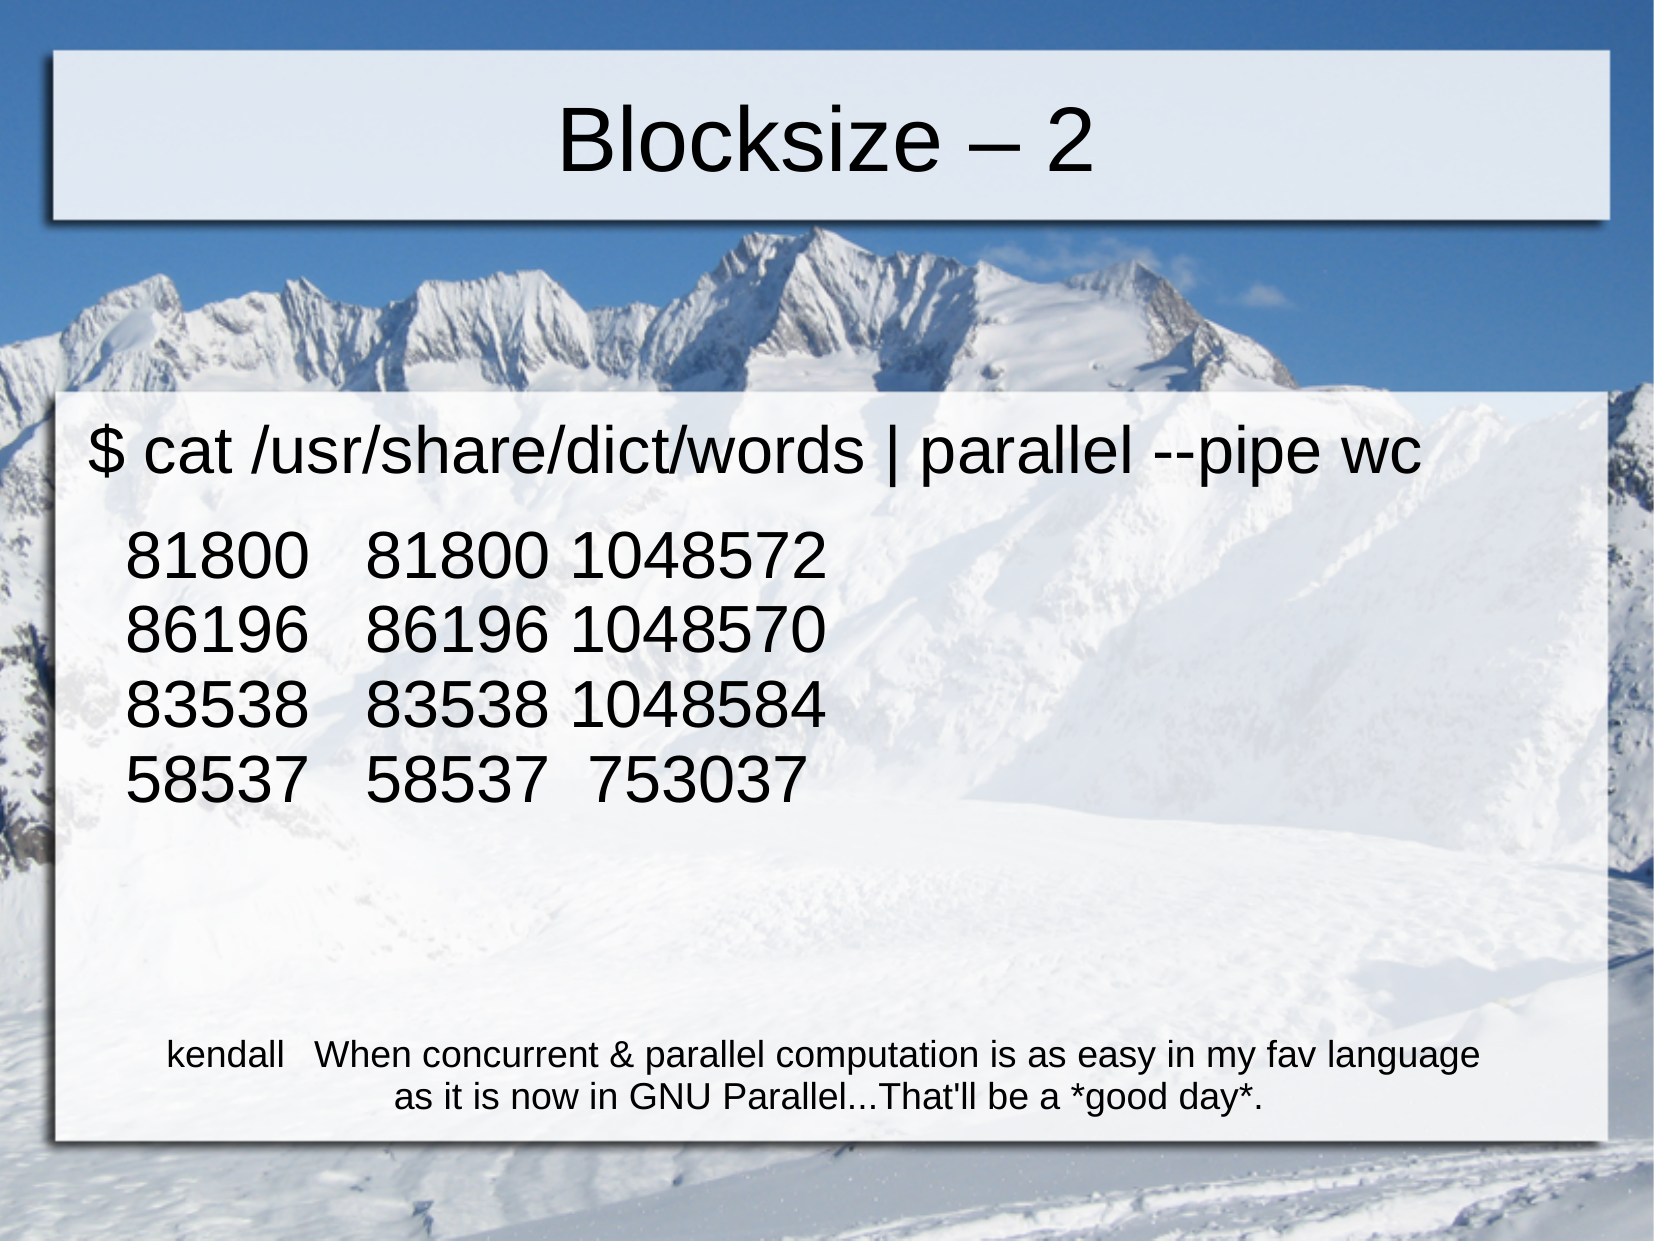

# Blocksize – 2
$ cat /usr/share/dict/words | parallel --pipe wc
 81800 81800 1048572
 86196 86196 1048570
 83538 83538 1048584
 58537 58537 753037
kendall‎	When concurrent & parallel computation is as easy in my fav language
as it is now in GNU Parallel...That'll be a *good day*.